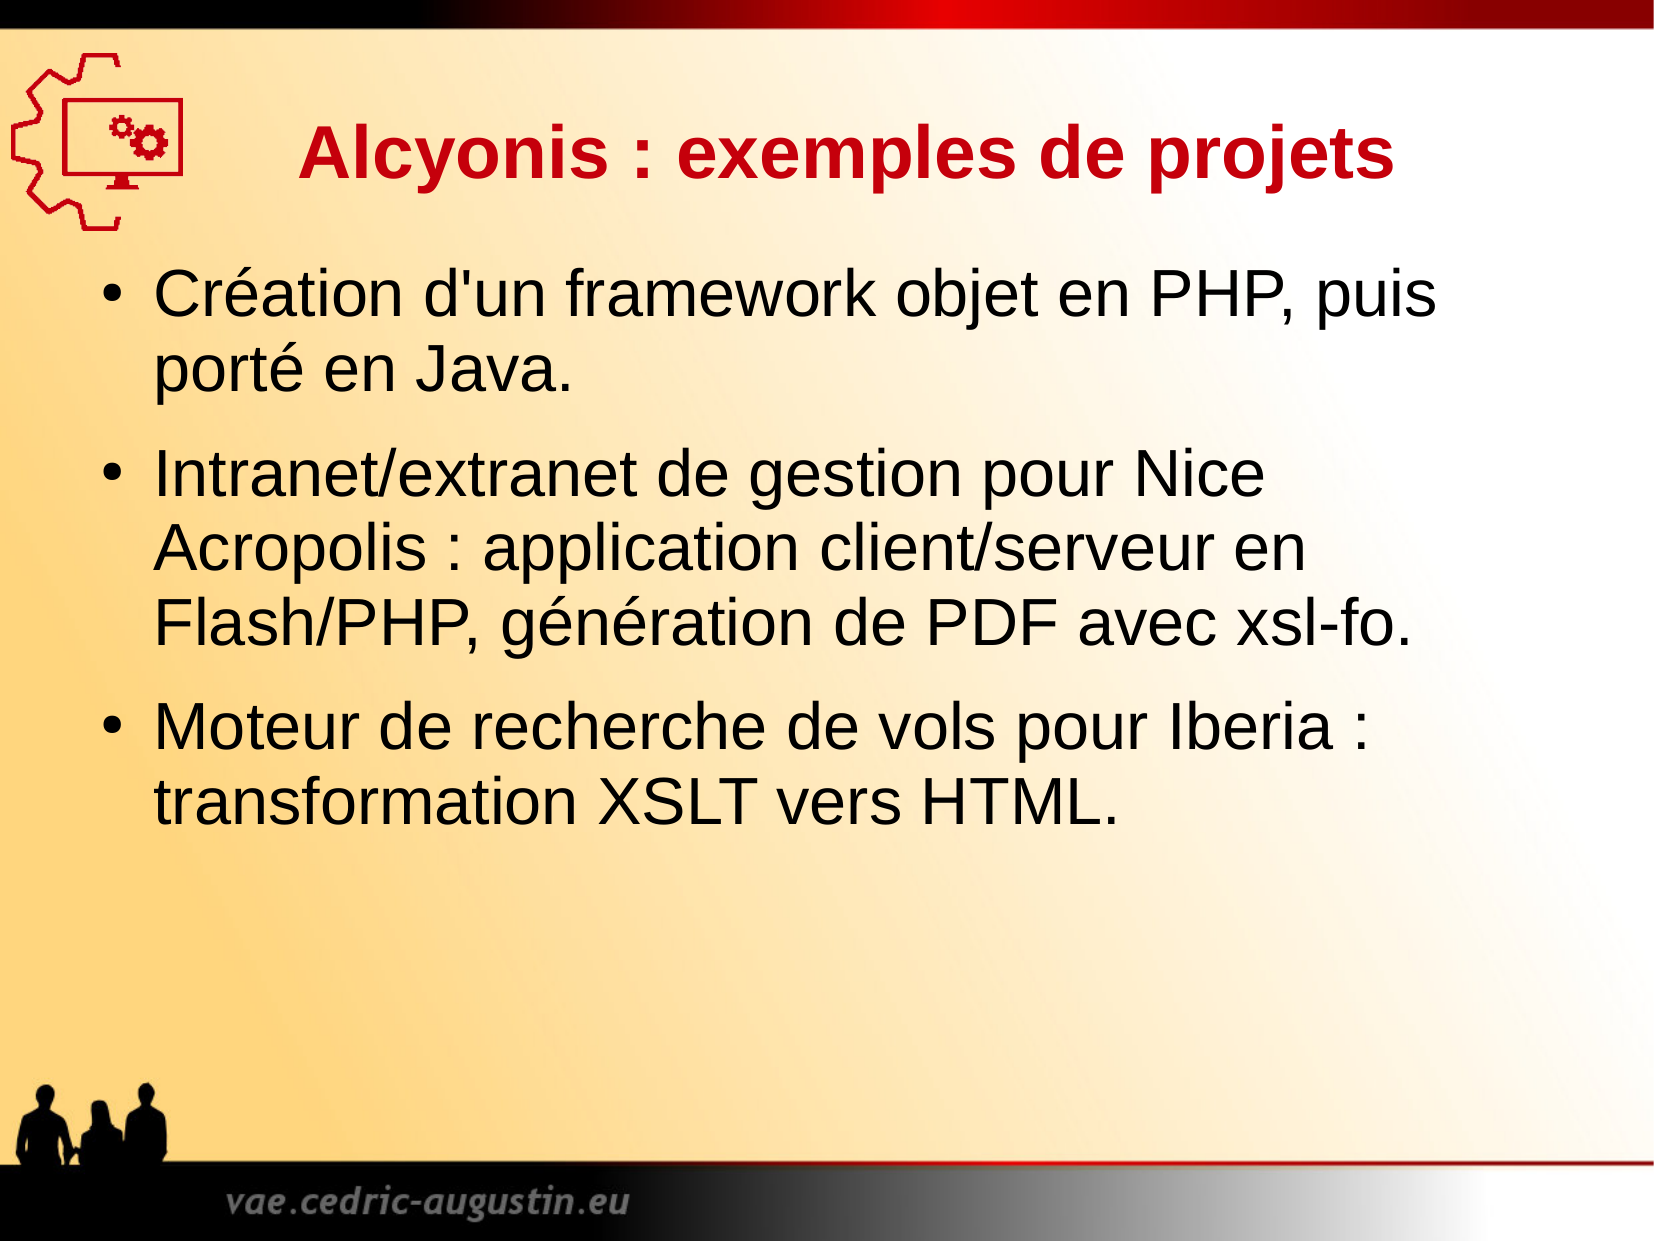

# Alcyonis : exemples de projets
Création d'un framework objet en PHP, puis porté en Java.
Intranet/extranet de gestion pour Nice Acropolis : application client/serveur en Flash/PHP, génération de PDF avec xsl-fo.
Moteur de recherche de vols pour Iberia : transformation XSLT vers HTML.